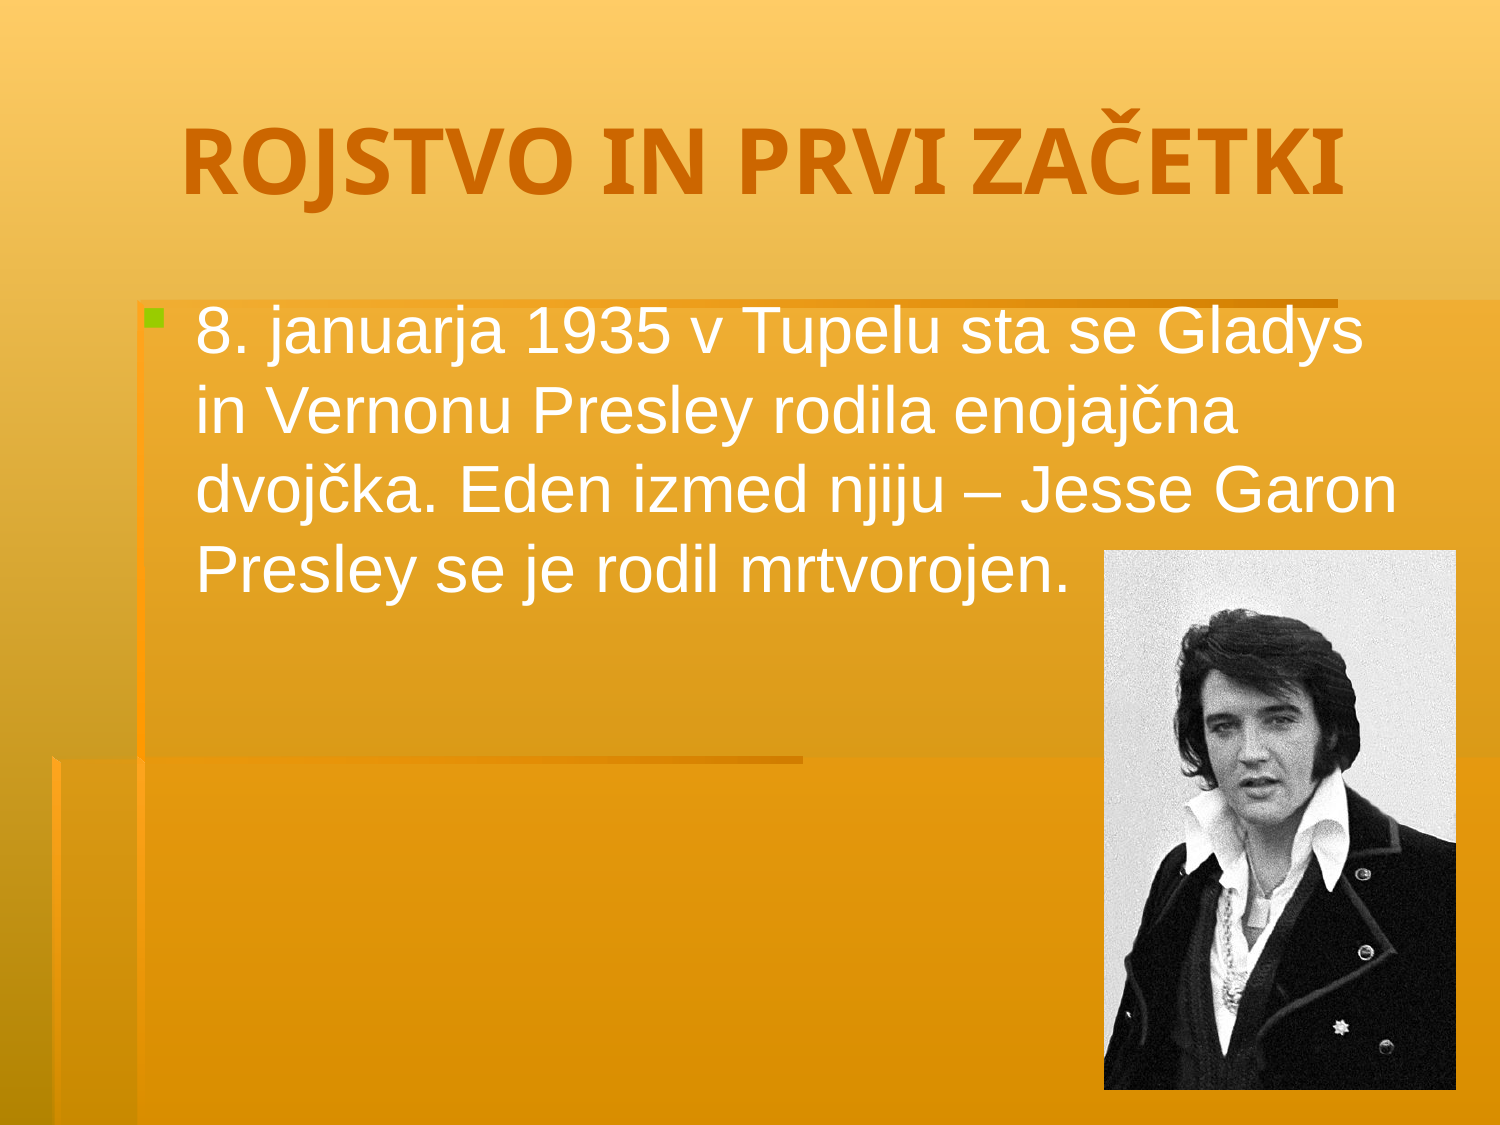

# ROJSTVO IN PRVI ZAČETKI
8. januarja 1935 v Tupelu sta se Gladys in Vernonu Presley rodila enojajčna dvojčka. Eden izmed njiju – Jesse Garon Presley se je rodil mrtvorojen.